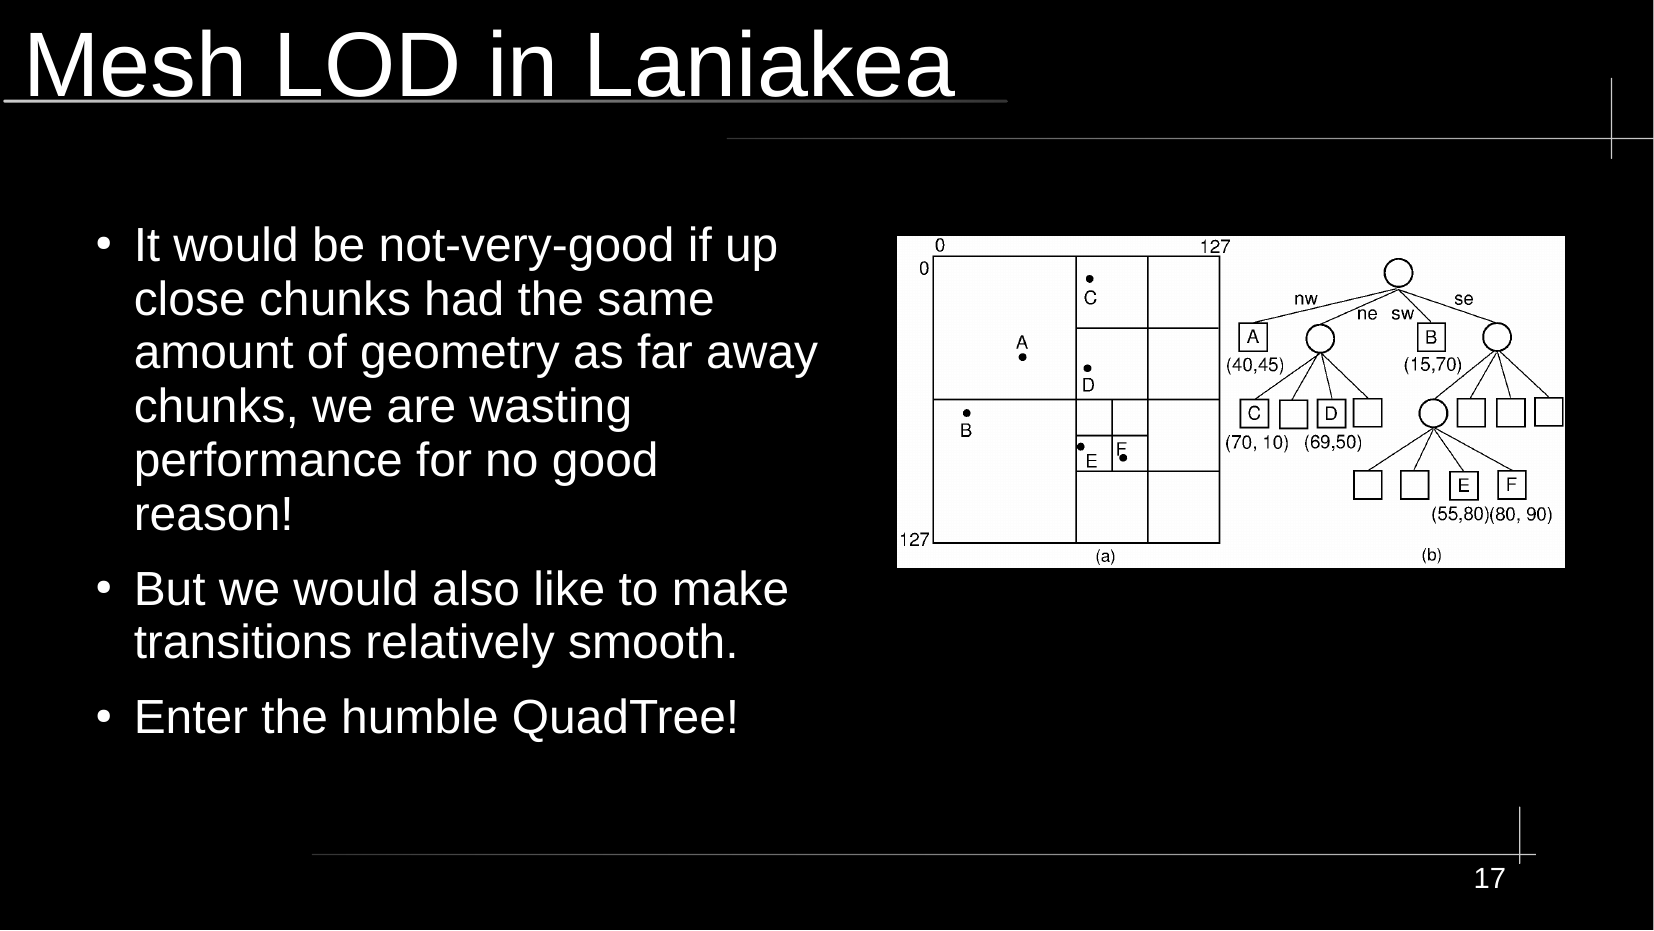

# Mesh LOD in Laniakea
It would be not-very-good if up close chunks had the same amount of geometry as far away chunks, we are wasting performance for no good reason!
But we would also like to make transitions relatively smooth.
Enter the humble QuadTree!
17